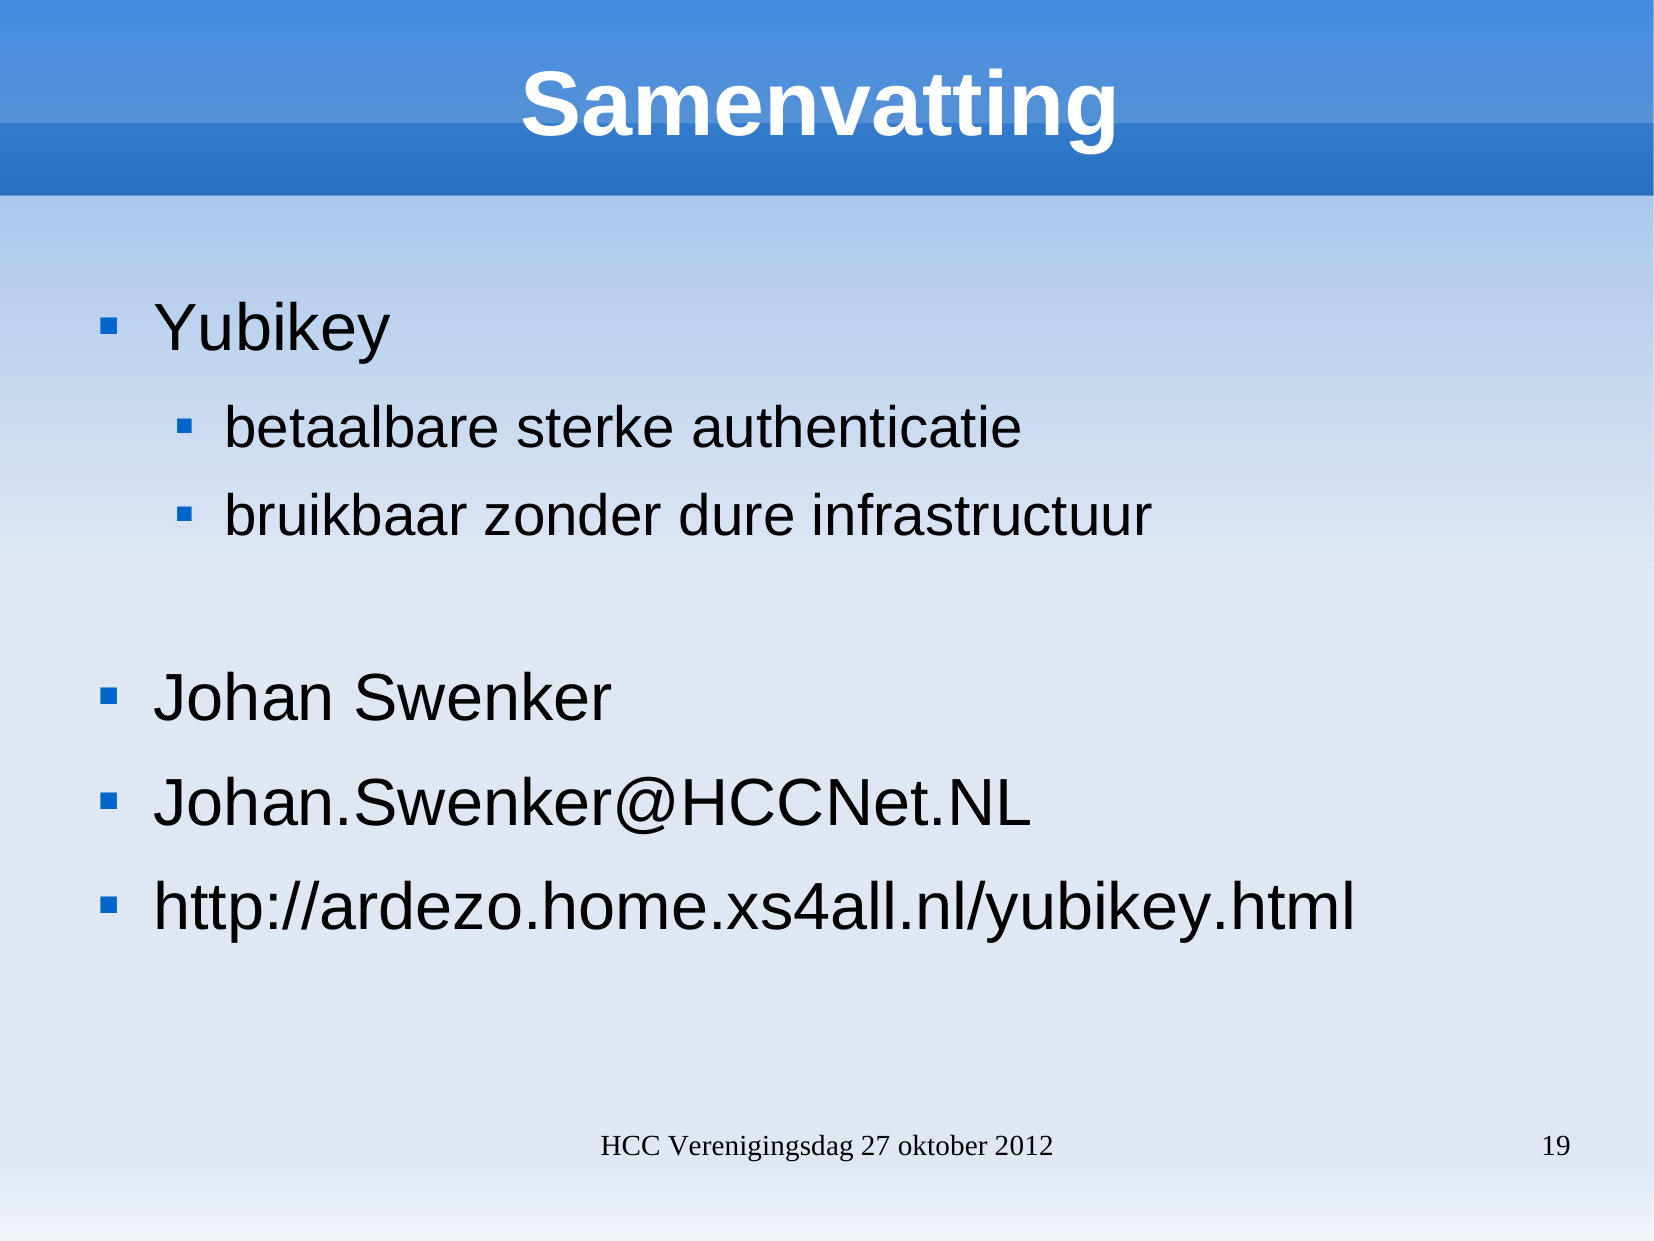

# Samenvatting
Yubikey
betaalbare sterke authenticatie
bruikbaar zonder dure infrastructuur
Johan Swenker
Johan.Swenker@HCCNet.NL
http://ardezo.home.xs4all.nl/yubikey.html
HCC Verenigingsdag 27 oktober 2012
19